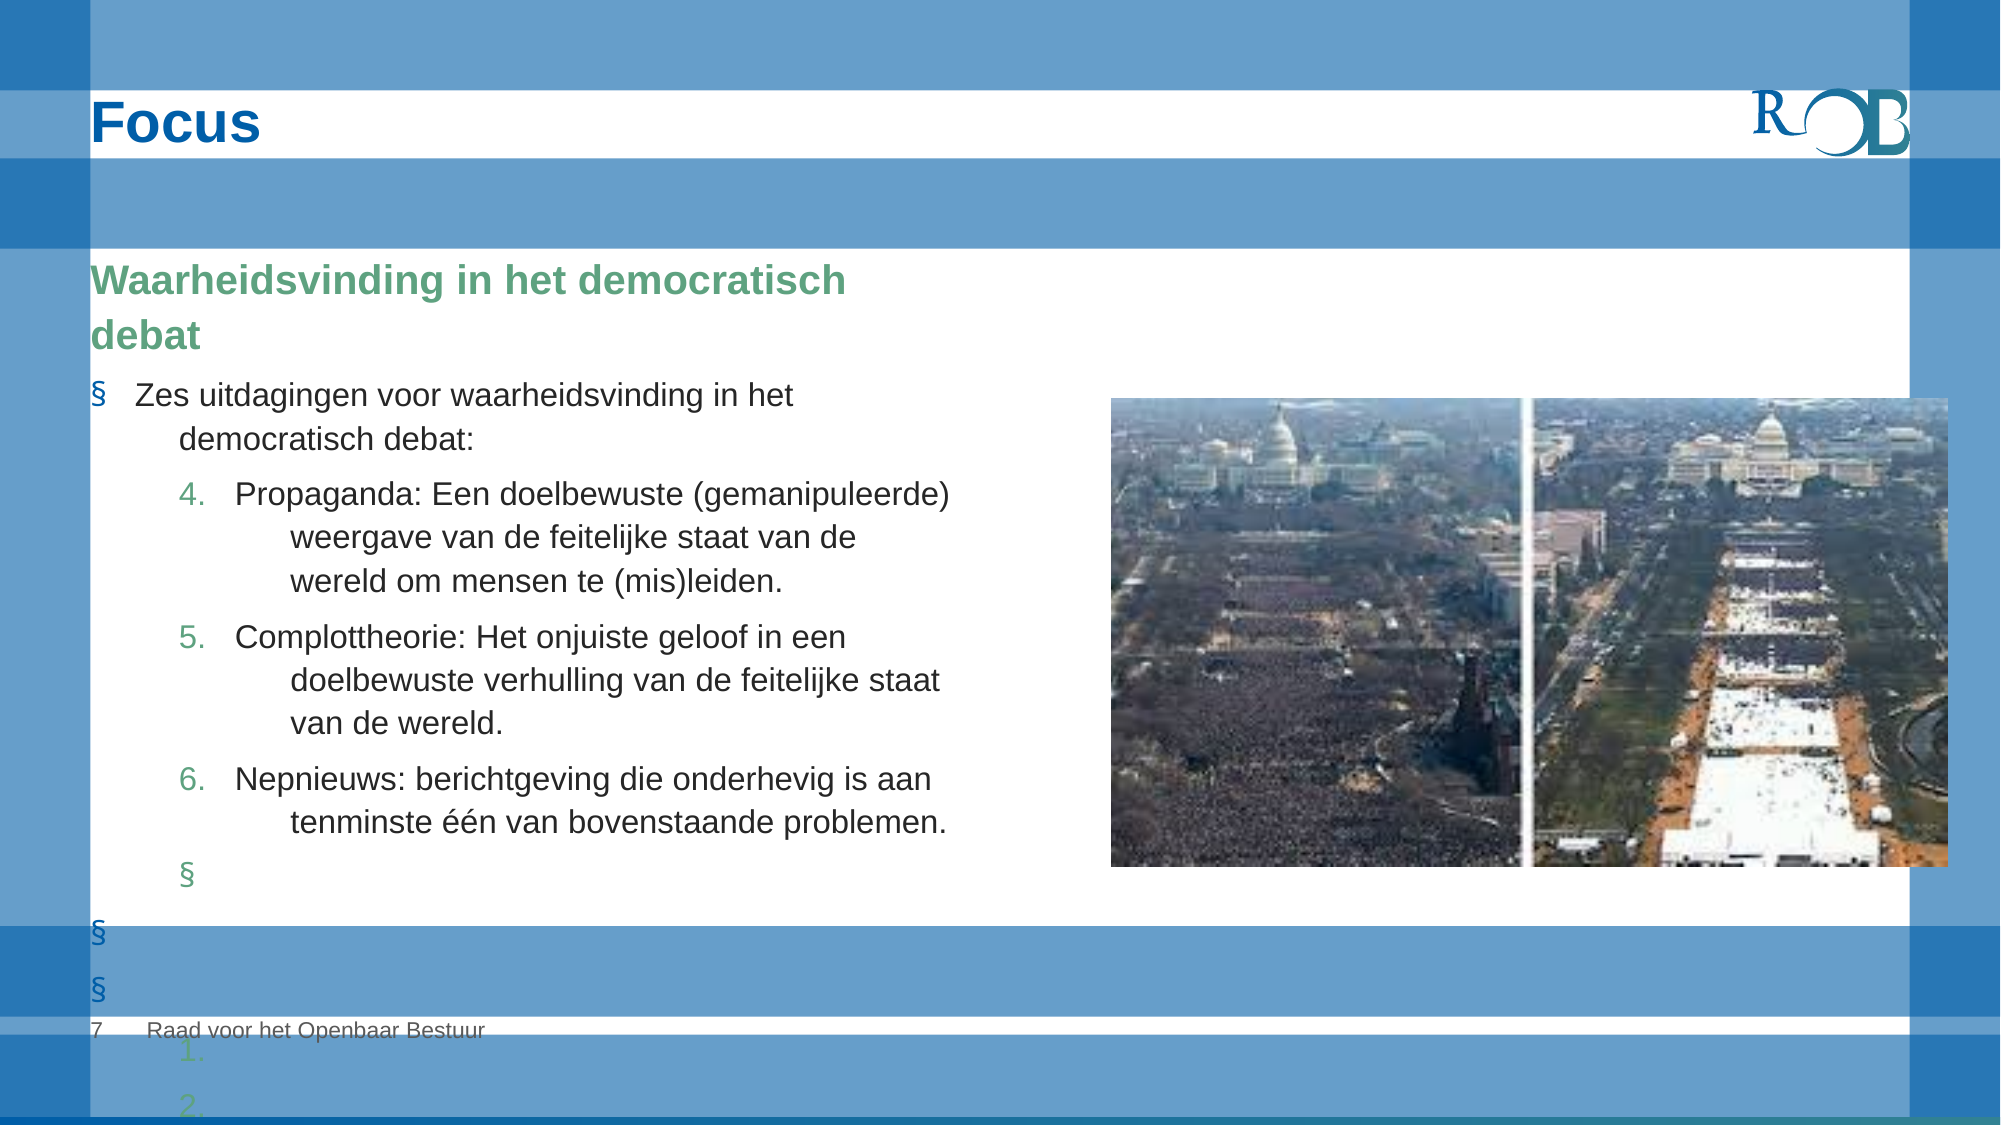

# Focus
Waarheidsvinding in het democratisch debat
Zes uitdagingen voor waarheidsvinding in het democratisch debat:
Propaganda: Een doelbewuste (gemanipuleerde) weergave van de feitelijke staat van de wereld om mensen te (mis)leiden.
Complottheorie: Het onjuiste geloof in een doelbewuste verhulling van de feitelijke staat van de wereld.
Nepnieuws: berichtgeving die onderhevig is aan tenminste één van bovenstaande problemen.
Raad voor het Openbaar Bestuur